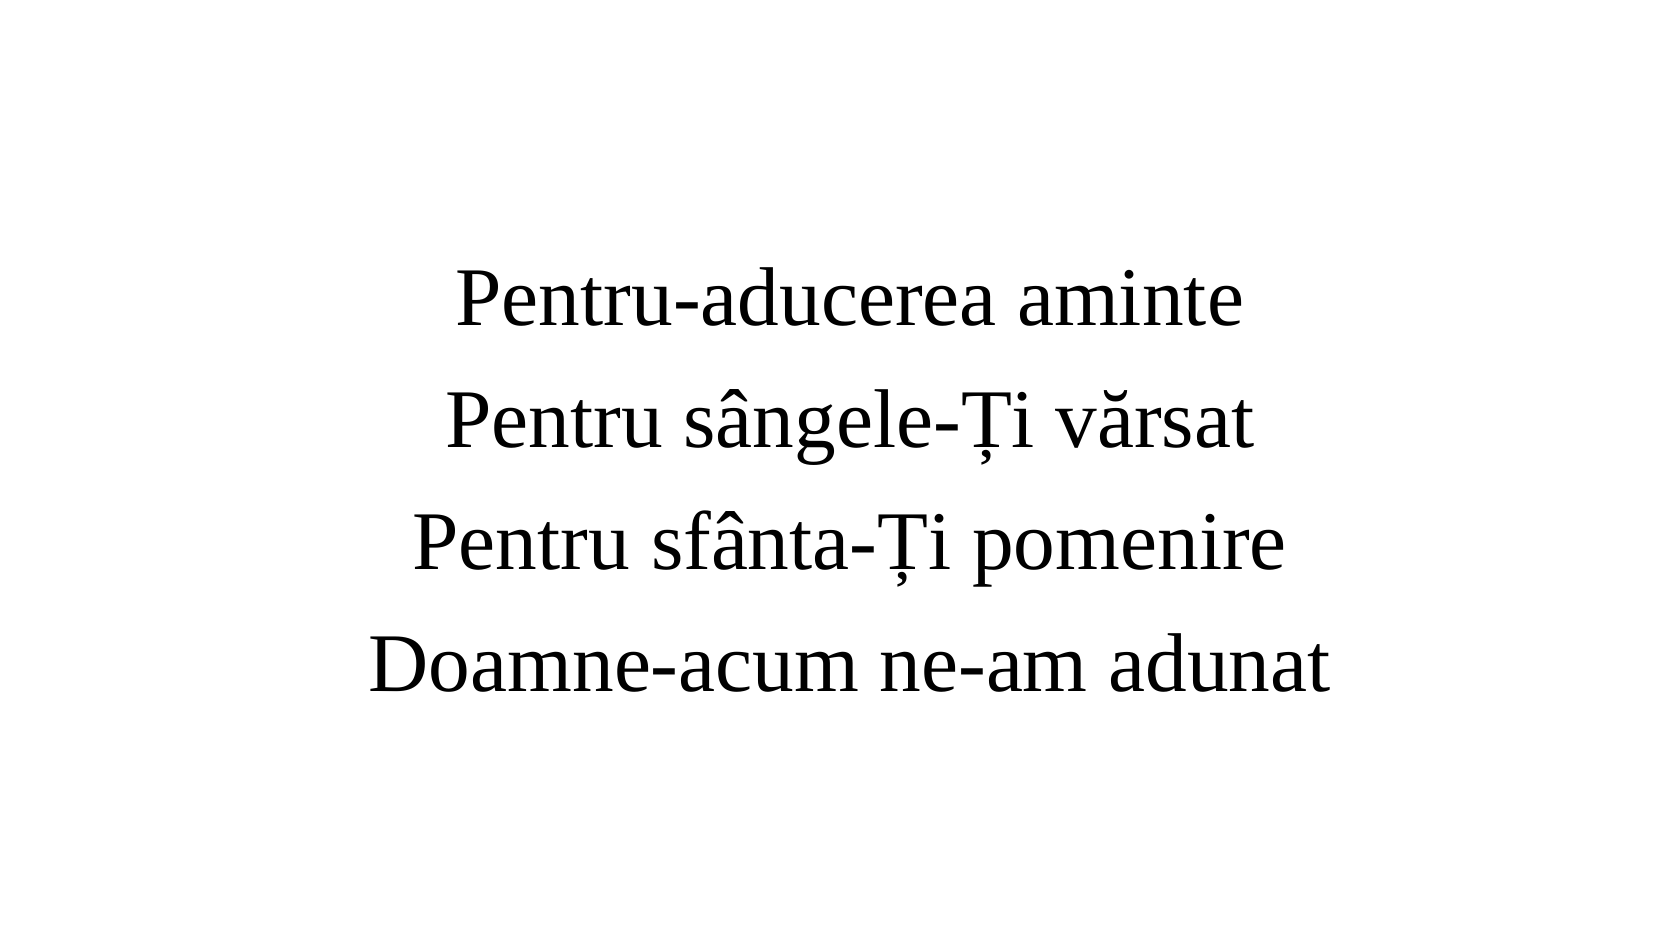

# Pentru-aducerea aminte
Pentru sângele-Ți vărsat
Pentru sfânta-Ți pomenire
Doamne-acum ne-am adunat